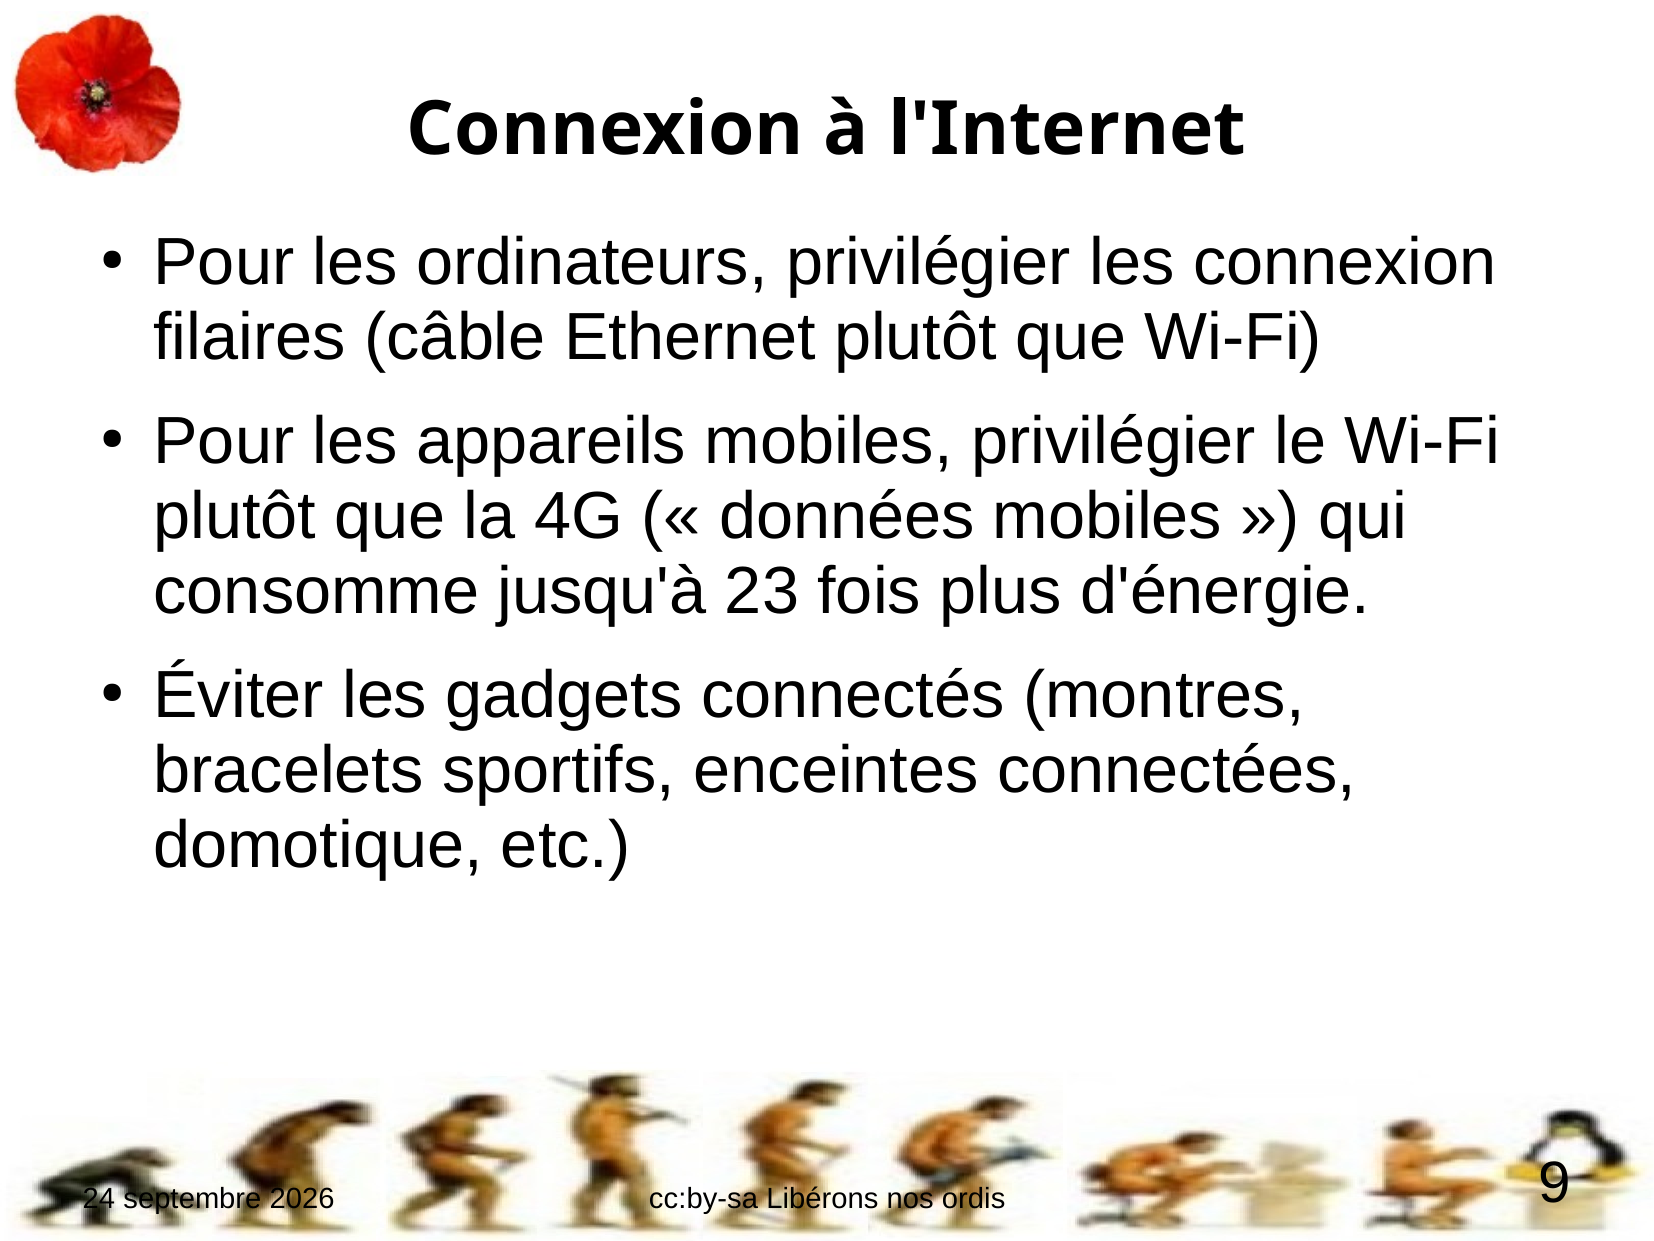

# Connexion à l'Internet
Pour les ordinateurs, privilégier les connexion filaires (câble Ethernet plutôt que Wi-Fi)
Pour les appareils mobiles, privilégier le Wi-Fi plutôt que la 4G (« données mobiles ») qui consomme jusqu'à 23 fois plus d'énergie.
Éviter les gadgets connectés (montres, bracelets sportifs, enceintes connectées, domotique, etc.)